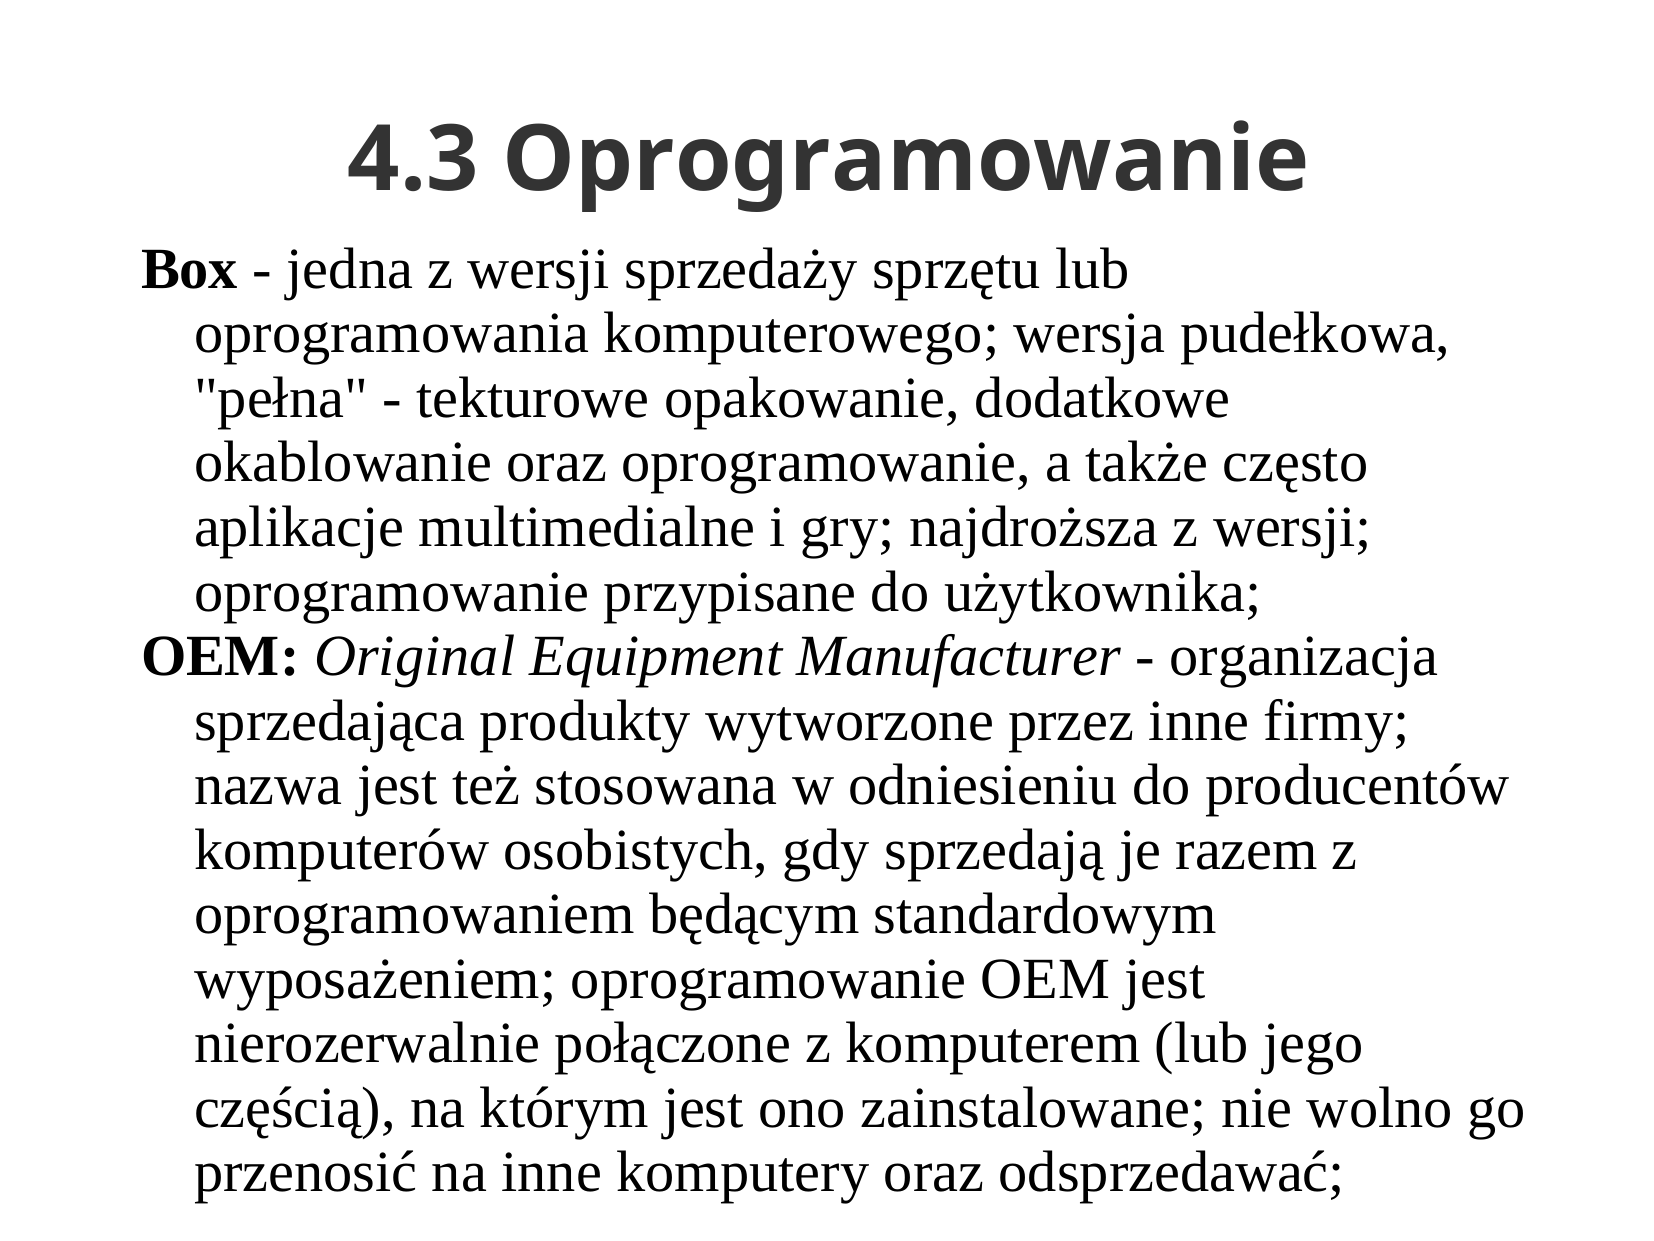

# 4.3 Oprogramowanie
Box - jedna z wersji sprzedaży sprzętu lub oprogramowania komputerowego; wersja pudełkowa, "pełna" - tekturowe opakowanie, dodatkowe okablowanie oraz oprogramowanie, a także często aplikacje multimedialne i gry; najdroższa z wersji; oprogramowanie przypisane do użytkownika;
OEM: Original Equipment Manufacturer - organizacja sprzedająca produkty wytworzone przez inne firmy; nazwa jest też stosowana w odniesieniu do producentów komputerów osobistych, gdy sprzedają je razem z oprogramowaniem będącym standardowym wyposażeniem; oprogramowanie OEM jest nierozerwalnie połączone z komputerem (lub jego częścią), na którym jest ono zainstalowane; nie wolno go przenosić na inne komputery oraz odsprzedawać;